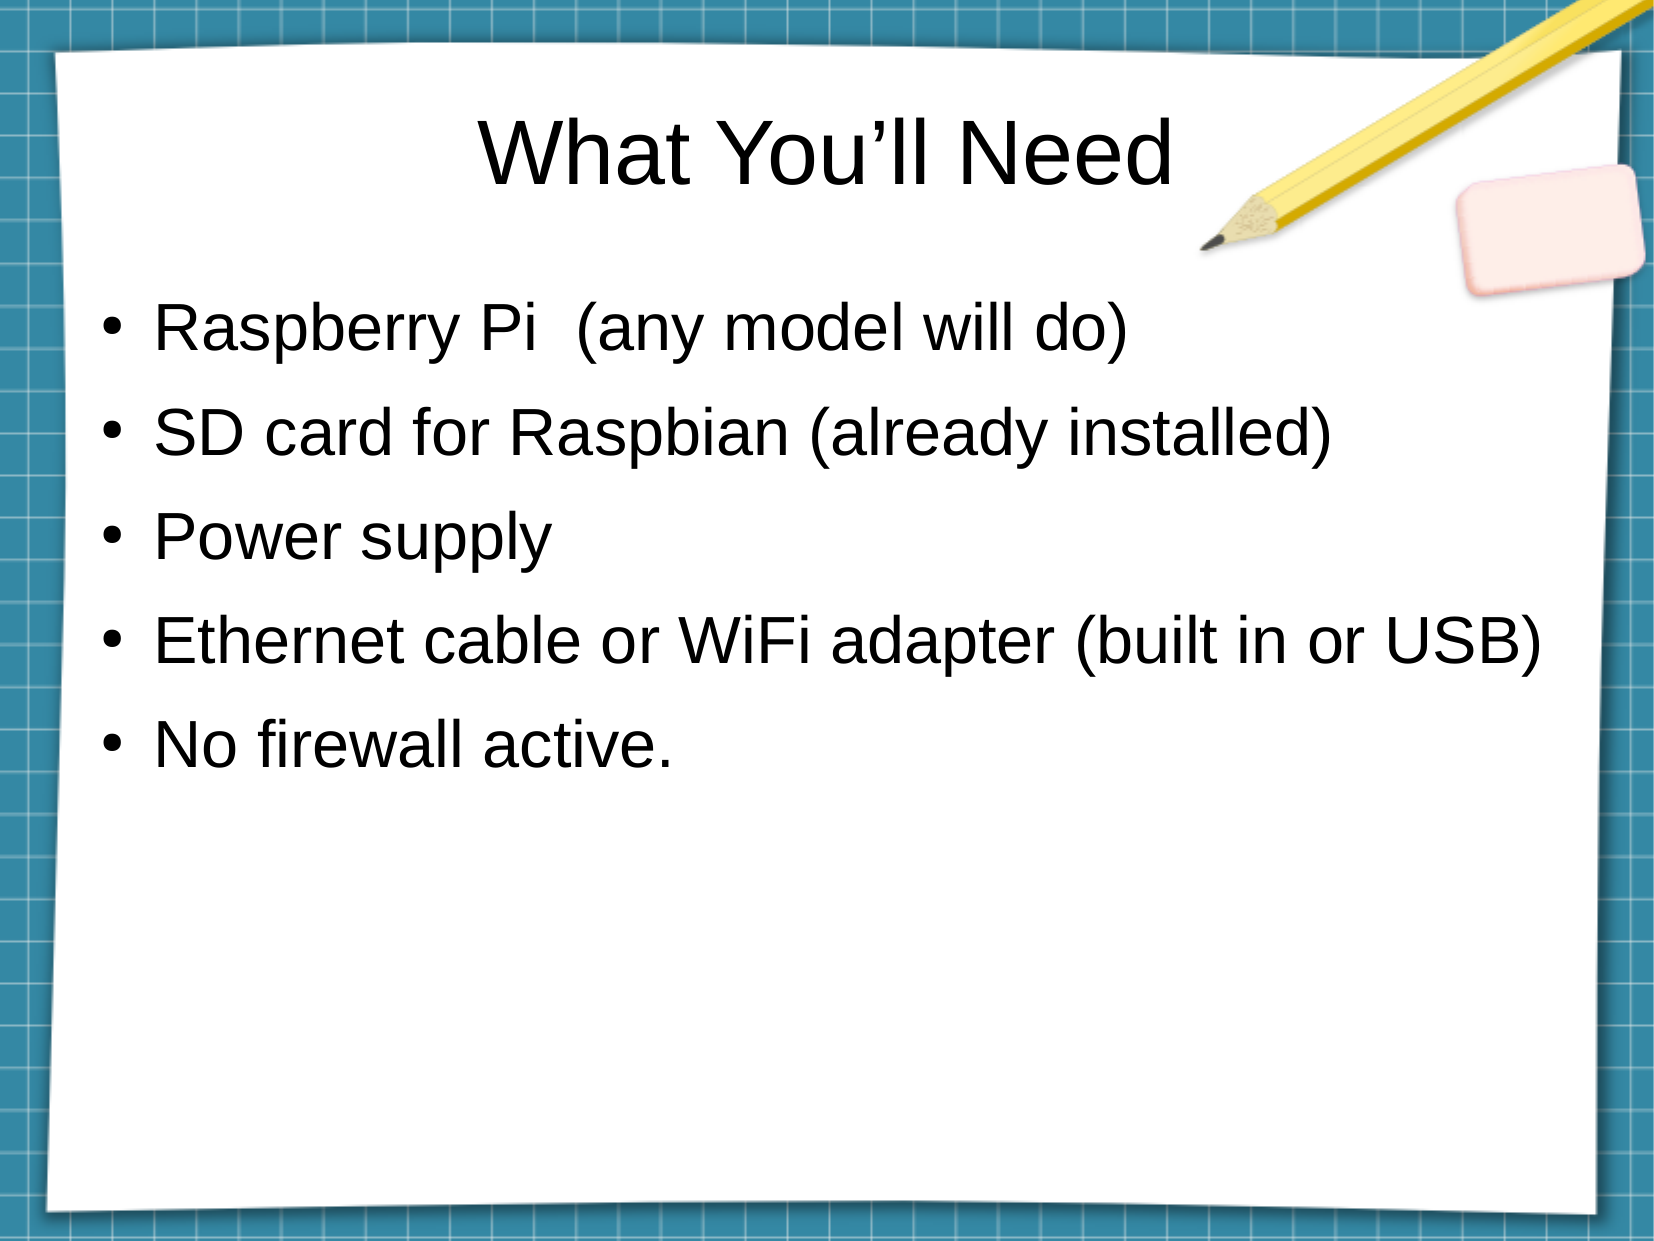

# What You’ll Need
Raspberry Pi (any model will do)
SD card for Raspbian (already installed)
Power supply
Ethernet cable or WiFi adapter (built in or USB)
No firewall active.